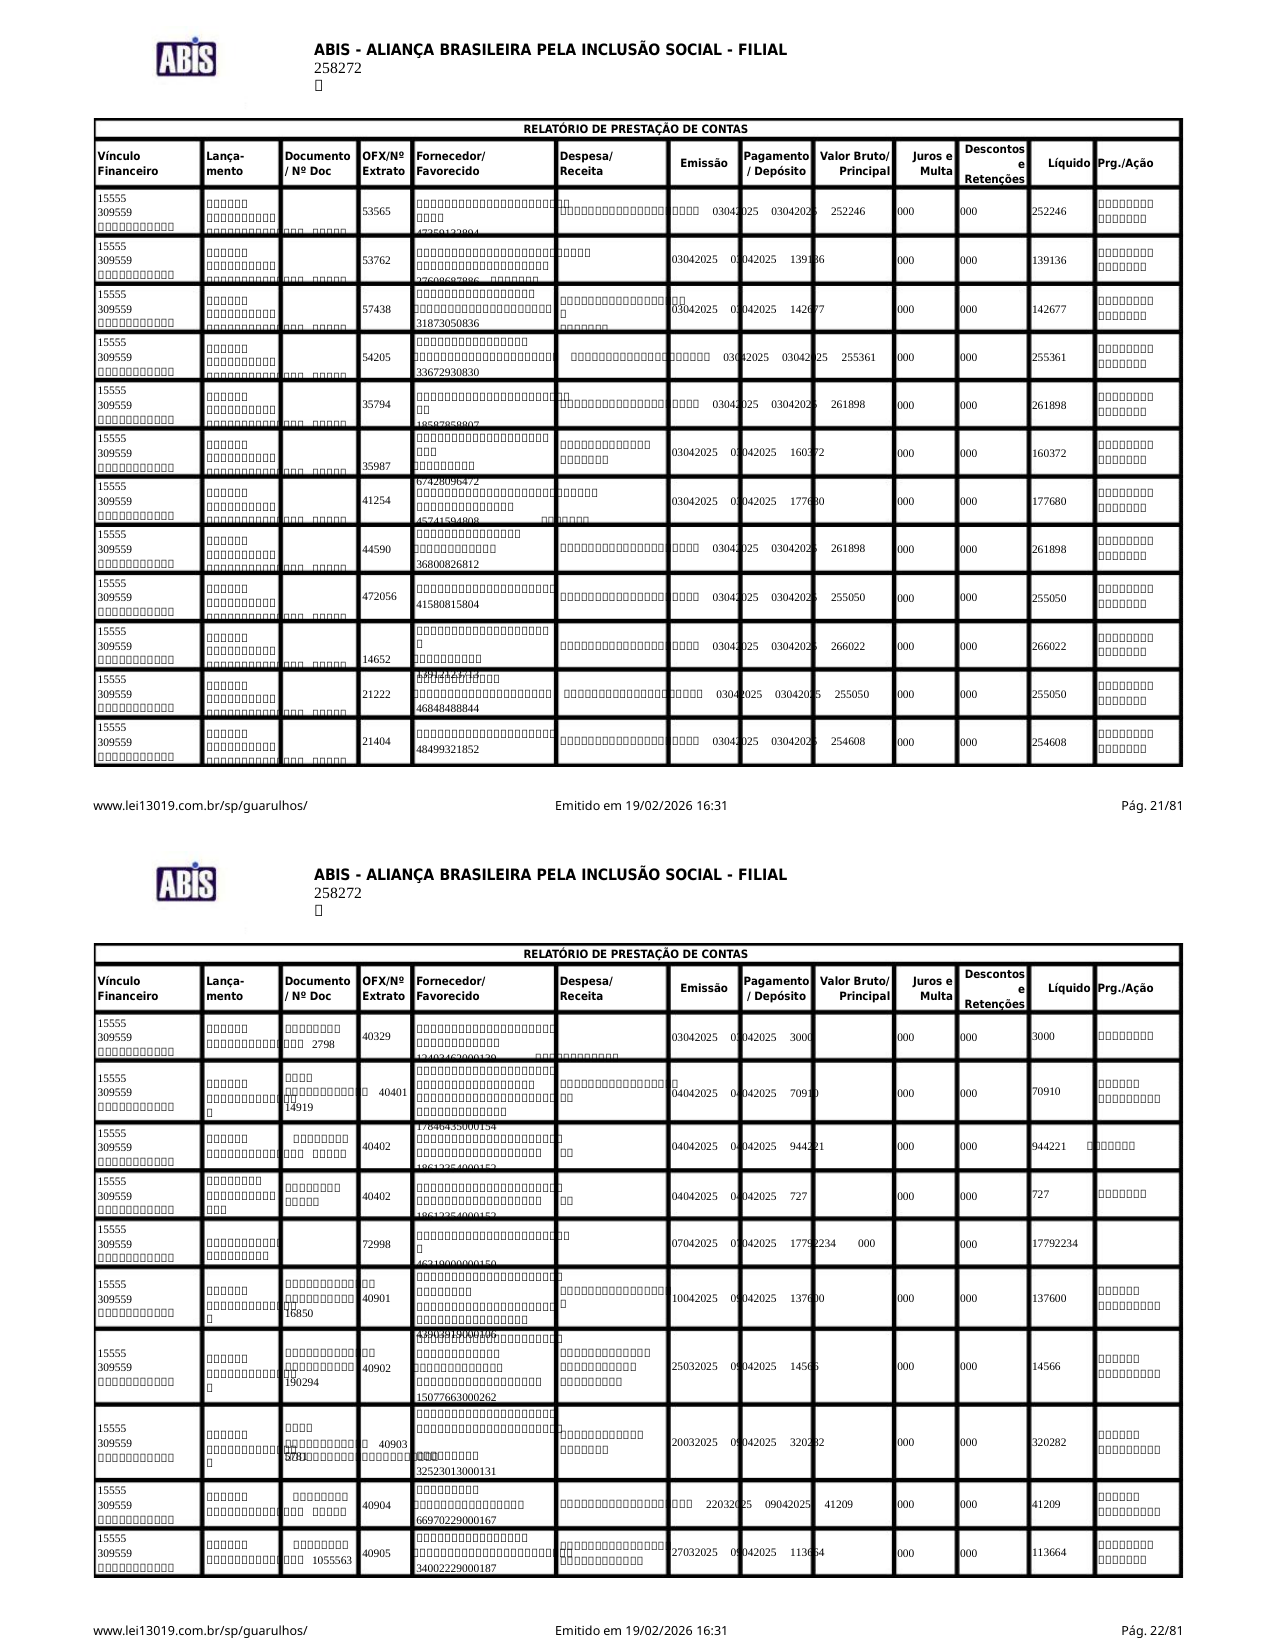

ABIS - ALIANÇA BRASILEIRA PELA INCLUSÃO SOCIAL - FILIAL


RELATÓRIO DE PRESTAÇÃO DE CONTAS
Descontos
e
Retenções
Vínculo
Financeiro
Lança-
mento
Documento
/ Nº Doc
OFX/Nº
Extrato
Fornecedor/
Favorecido
Despesa/
Receita
Pagamento
/ Depósito
Valor Bruto/
Principal
Juros e
Multa
Emissão
Líquido Prg./Ação



 
 






   

















 
 
 
 


  
  


























 

 
 








     

 
 





 
 





   




 

 
 




  
  



 
 
 
 







 

 
 


   
   
   



 
 









 

 
 






     

 
 





 
 





   
www.lei13019.com.br/sp/guarulhos/
Emitido em 19/02/2026 16:31
Pág. 21/81
ABIS - ALIANÇA BRASILEIRA PELA INCLUSÃO SOCIAL - FILIAL


RELATÓRIO DE PRESTAÇÃO DE CONTAS
Descontos
e
Retenções
Vínculo
Financeiro
Lança-
mento
Documento
/ Nº Doc
OFX/Nº
Extrato
Fornecedor/
Favorecido
Despesa/
Receita
Pagamento
/ Depósito
Valor Bruto/
Principal
Juros e
Multa
Emissão
Líquido Prg./Ação




 

 
 

  
  












 







 




 
 
 




  
  





 









 









 
   



 













  
  








 

















  










  










 

 
 


   











 

 
 


  

www.lei13019.com.br/sp/guarulhos/
Emitido em 19/02/2026 16:31
Pág. 22/81